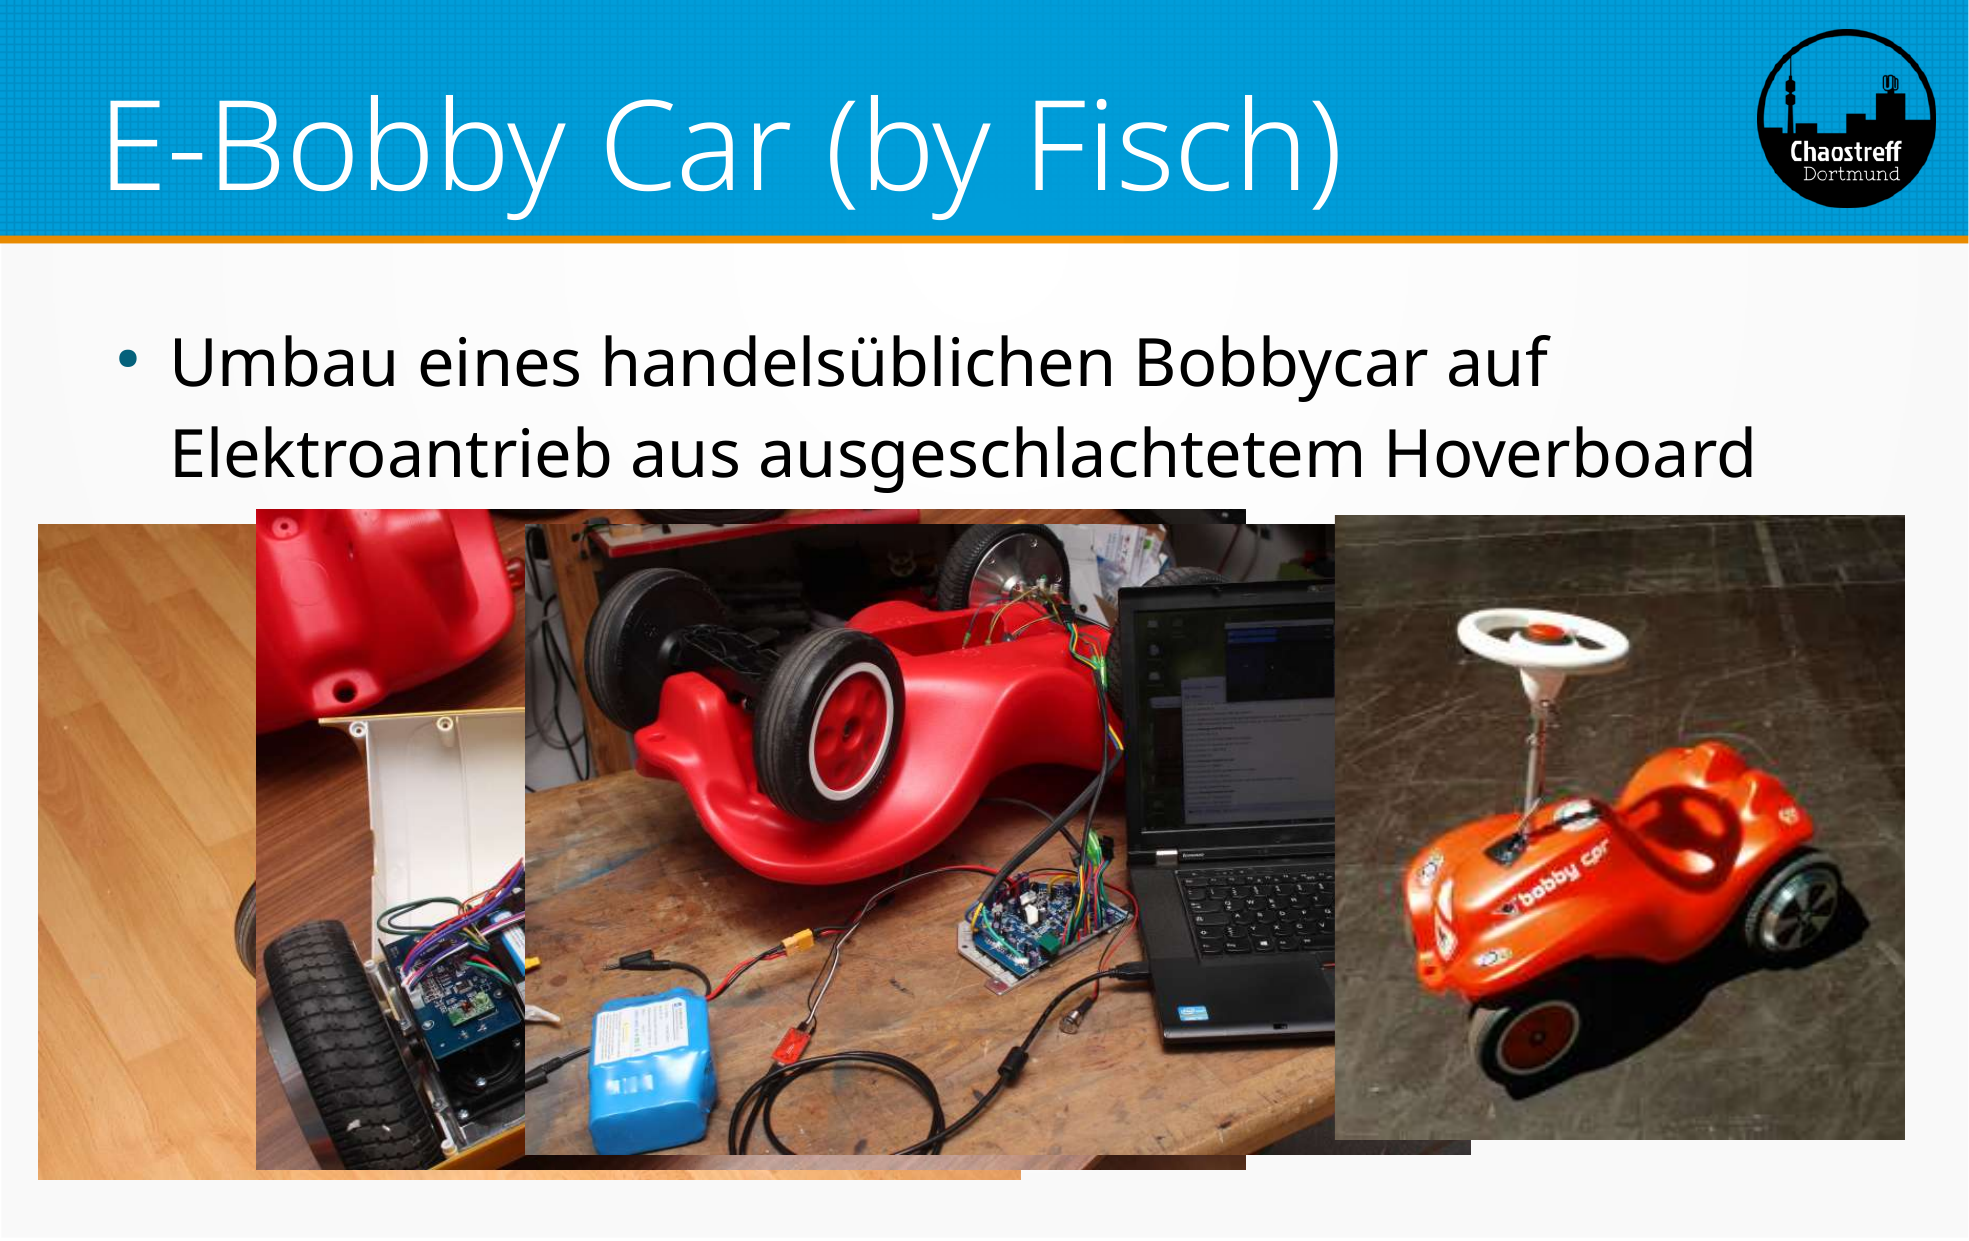

# E-Bobby Car (by Fisch)
Umbau eines handelsüblichen Bobbycar auf Elektroantrieb aus ausgeschlachtetem Hoverboard